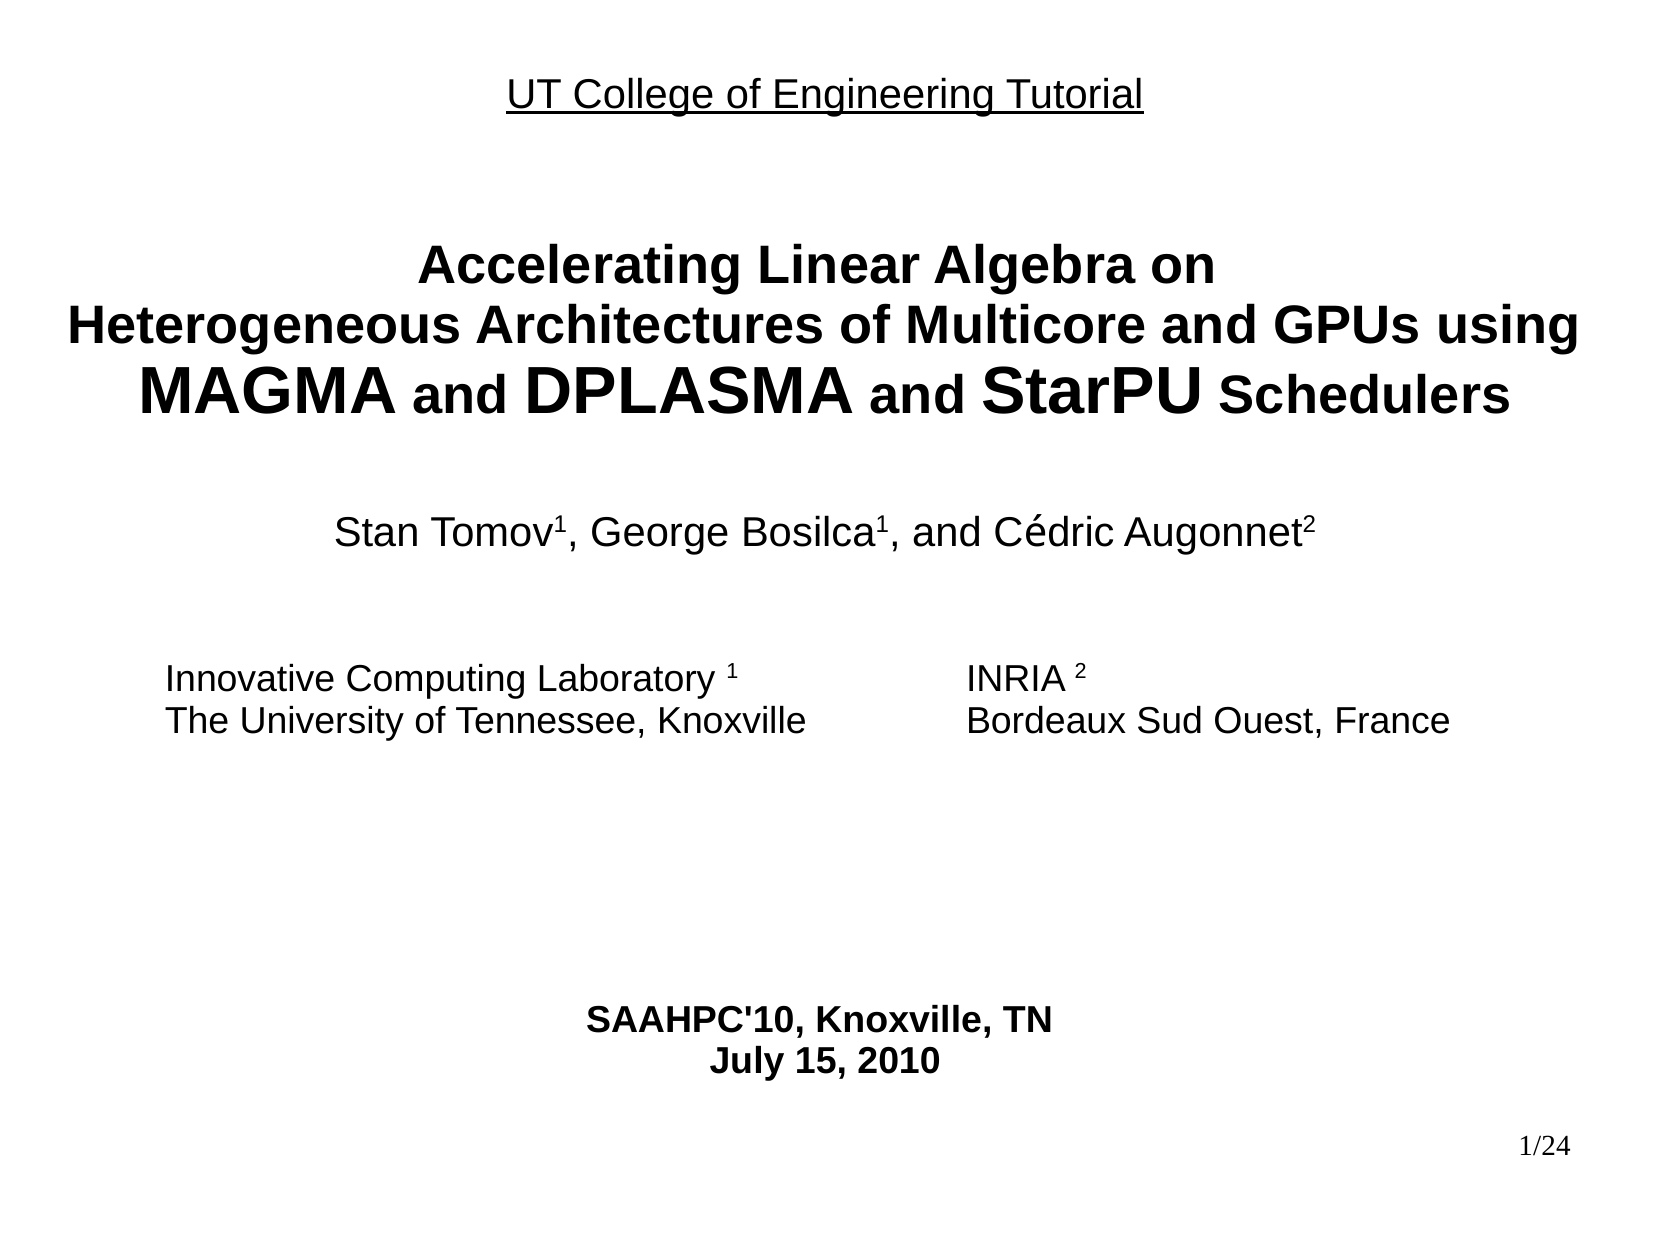

# UT College of Engineering Tutorial Accelerating Linear Algebra on Heterogeneous Architectures of Multicore and GPUs using MAGMA and DPLASMA and StarPU Schedulers Stan Tomov1, George Bosilca1, and Cédric Augonnet2 SAAHPC'10, Knoxville, TN July 15, 2010
Innovative Computing Laboratory 1
The University of Tennessee, Knoxville
INRIA 2
Bordeaux Sud Ouest, France
1